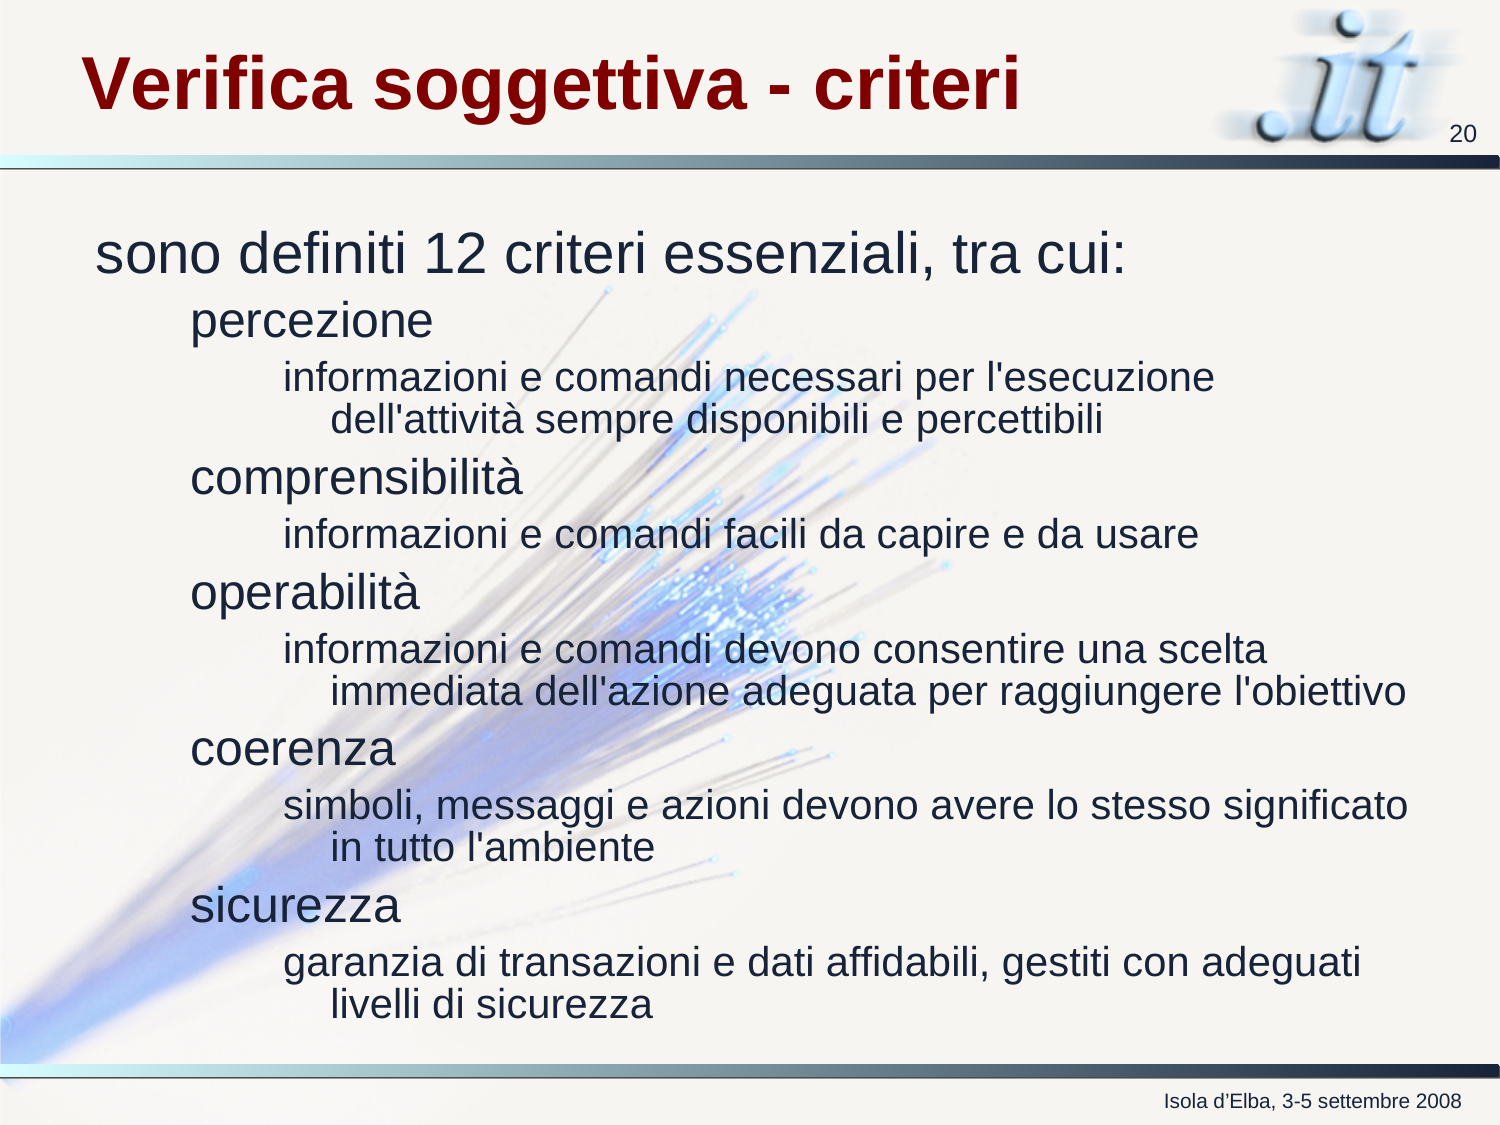

# Verifica soggettiva - criteri
sono definiti 12 criteri essenziali, tra cui:
percezione
informazioni e comandi necessari per l'esecuzione dell'attività sempre disponibili e percettibili
comprensibilità
informazioni e comandi facili da capire e da usare
operabilità
informazioni e comandi devono consentire una scelta immediata dell'azione adeguata per raggiungere l'obiettivo
coerenza
simboli, messaggi e azioni devono avere lo stesso significato in tutto l'ambiente
sicurezza
garanzia di transazioni e dati affidabili, gestiti con adeguati livelli di sicurezza